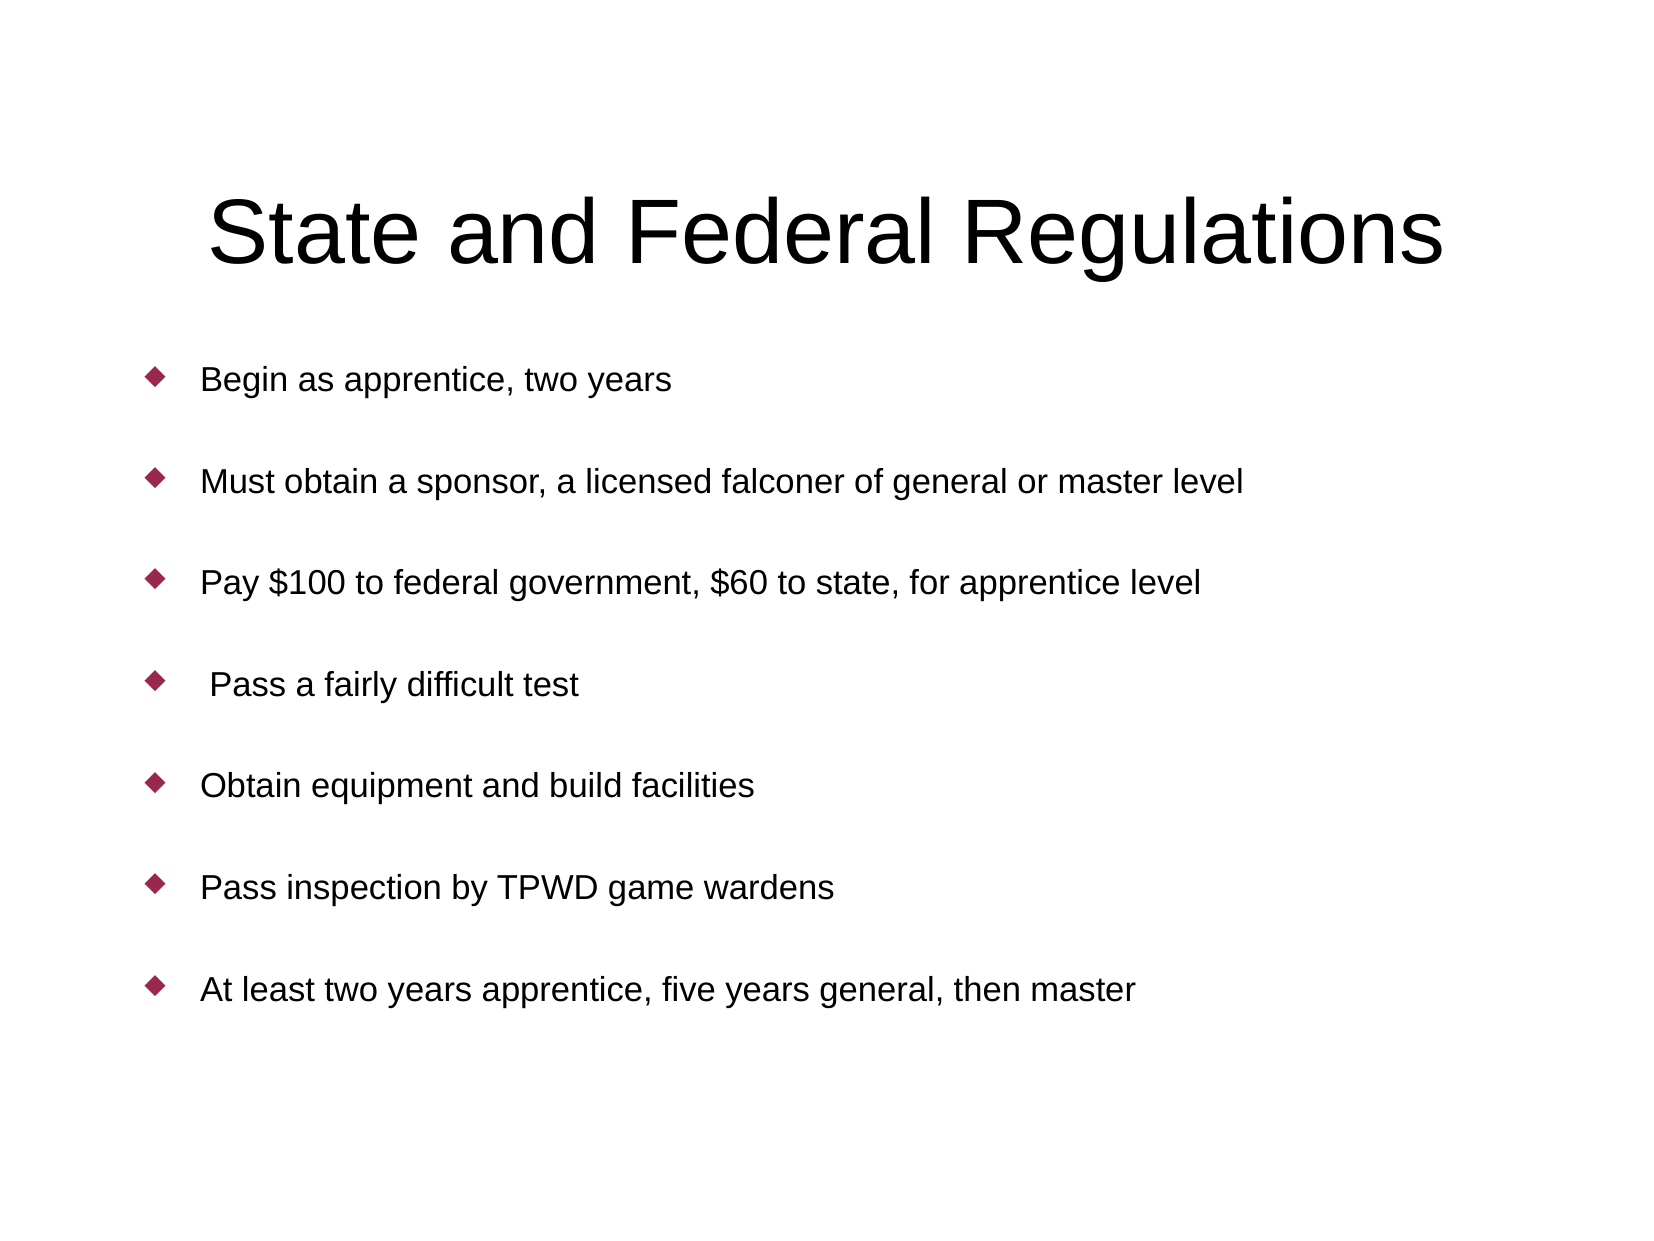

# State and Federal Regulations
Begin as apprentice, two years
Must obtain a sponsor, a licensed falconer of general or master level
Pay $100 to federal government, $60 to state, for apprentice level
 Pass a fairly difficult test
Obtain equipment and build facilities
Pass inspection by TPWD game wardens
At least two years apprentice, five years general, then master